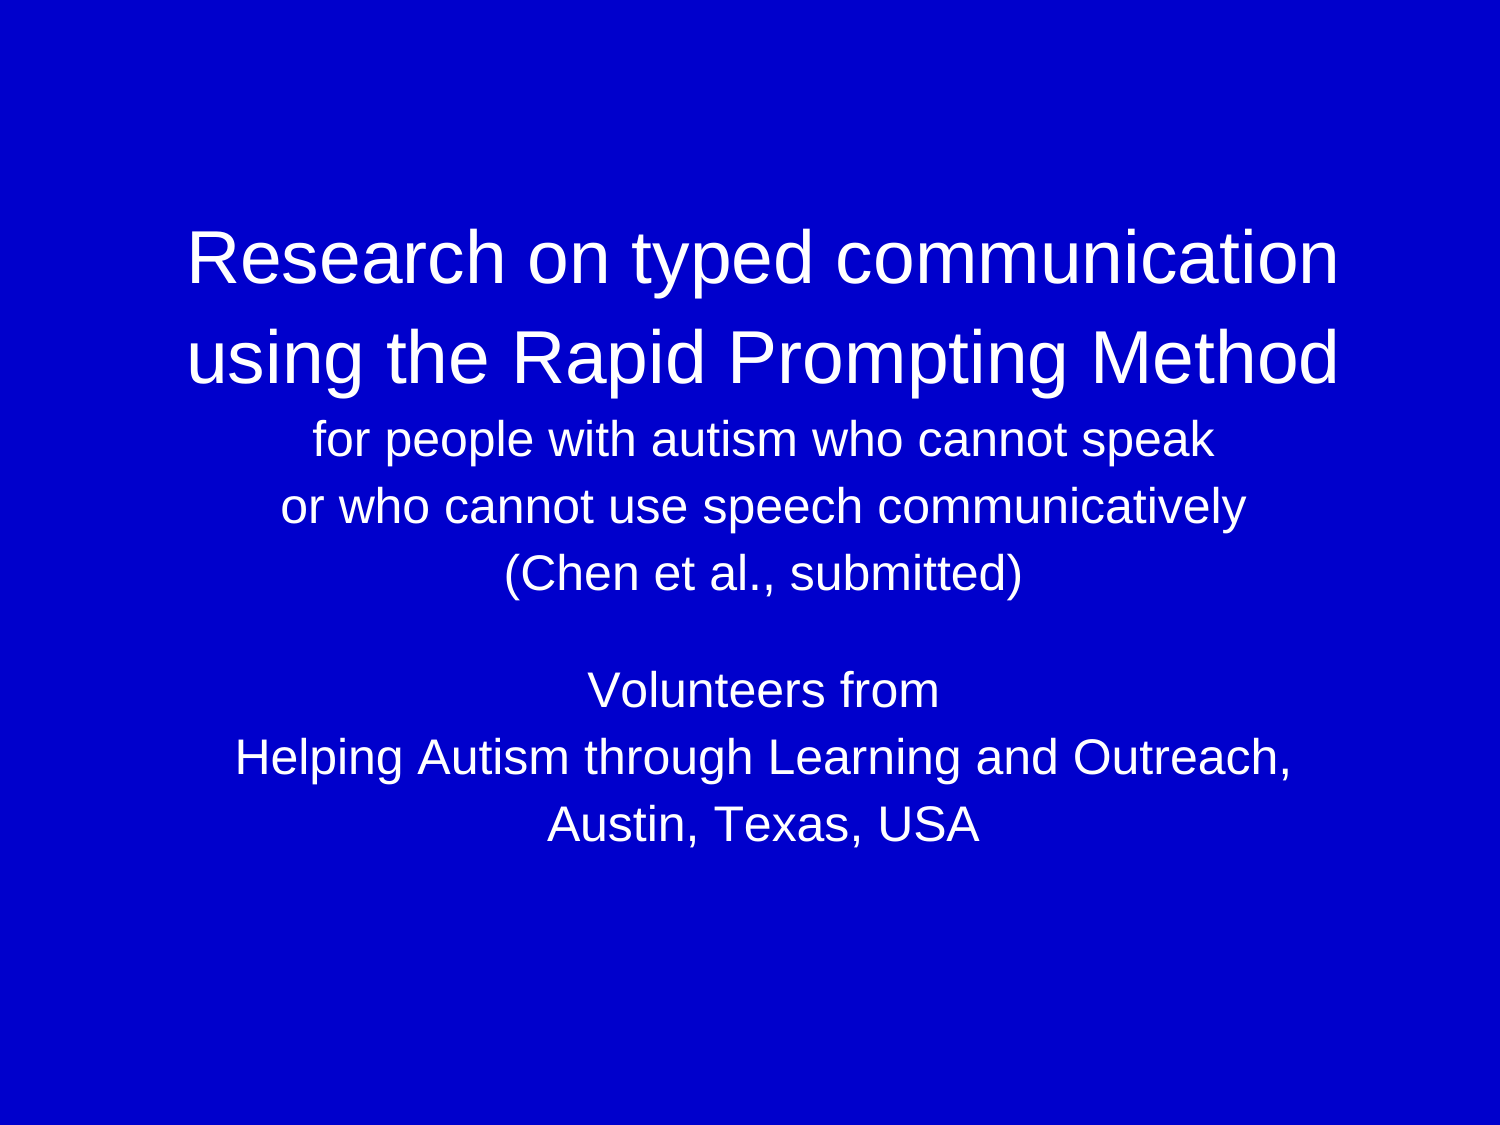

# Research on typed communication using the Rapid Prompting Method for people with autism who cannot speak or who cannot use speech communicatively (Chen et al., submitted) Volunteers from Helping Autism through Learning and Outreach, Austin, Texas, USA